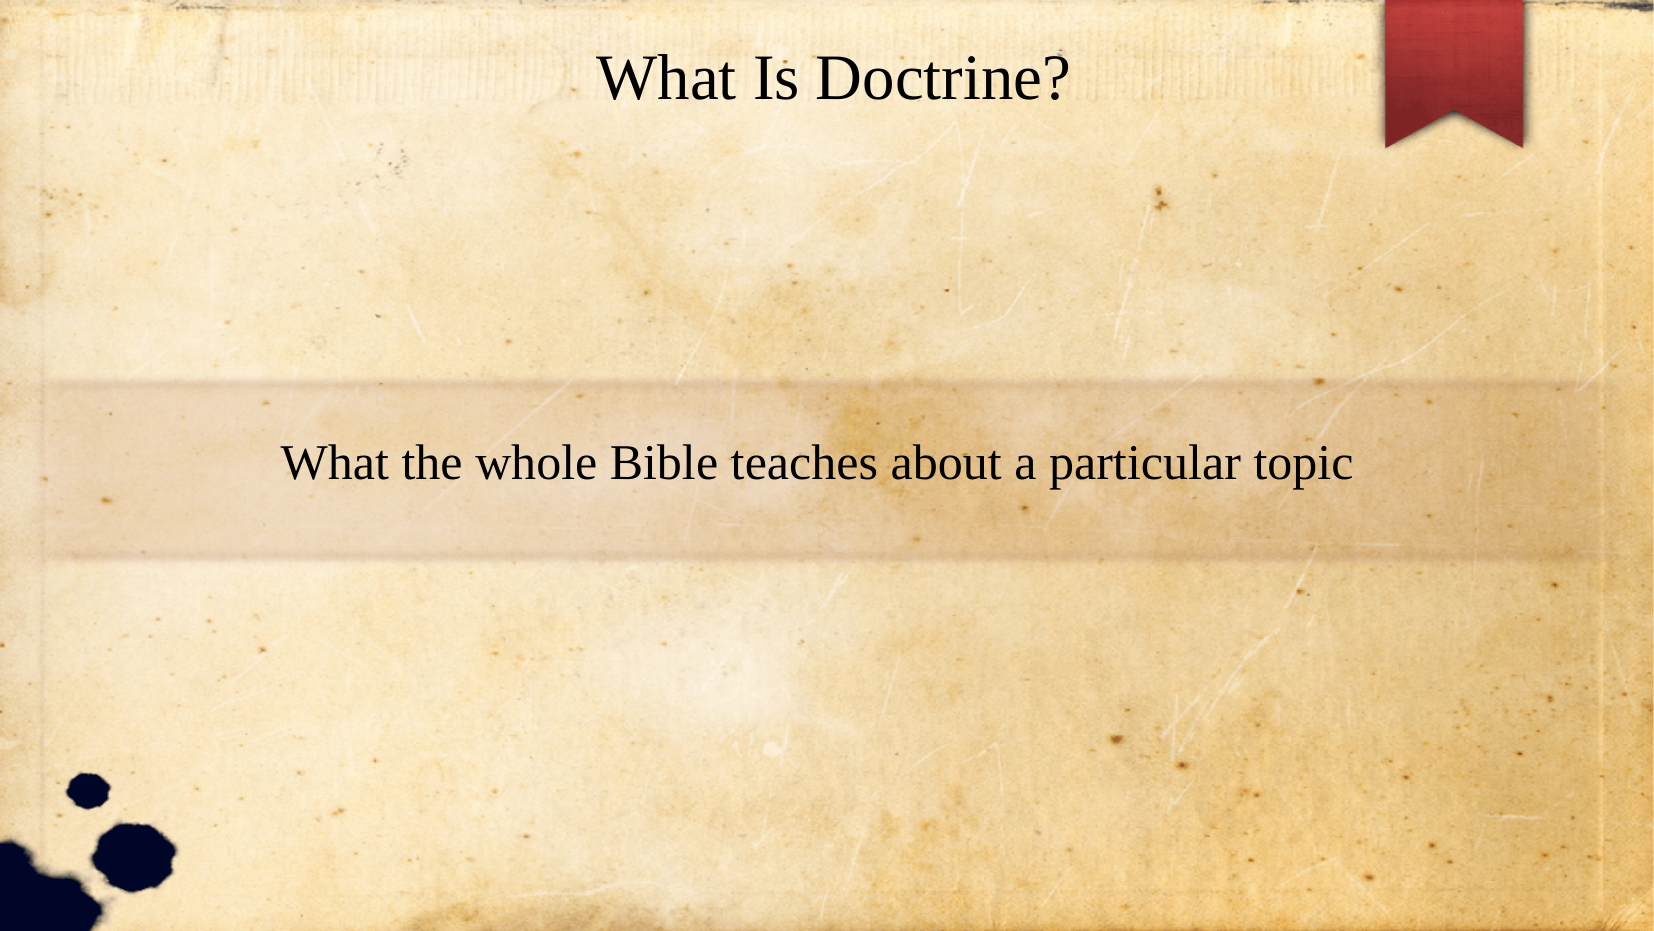

# What Is Doctrine?
What the whole Bible teaches about a particular topic